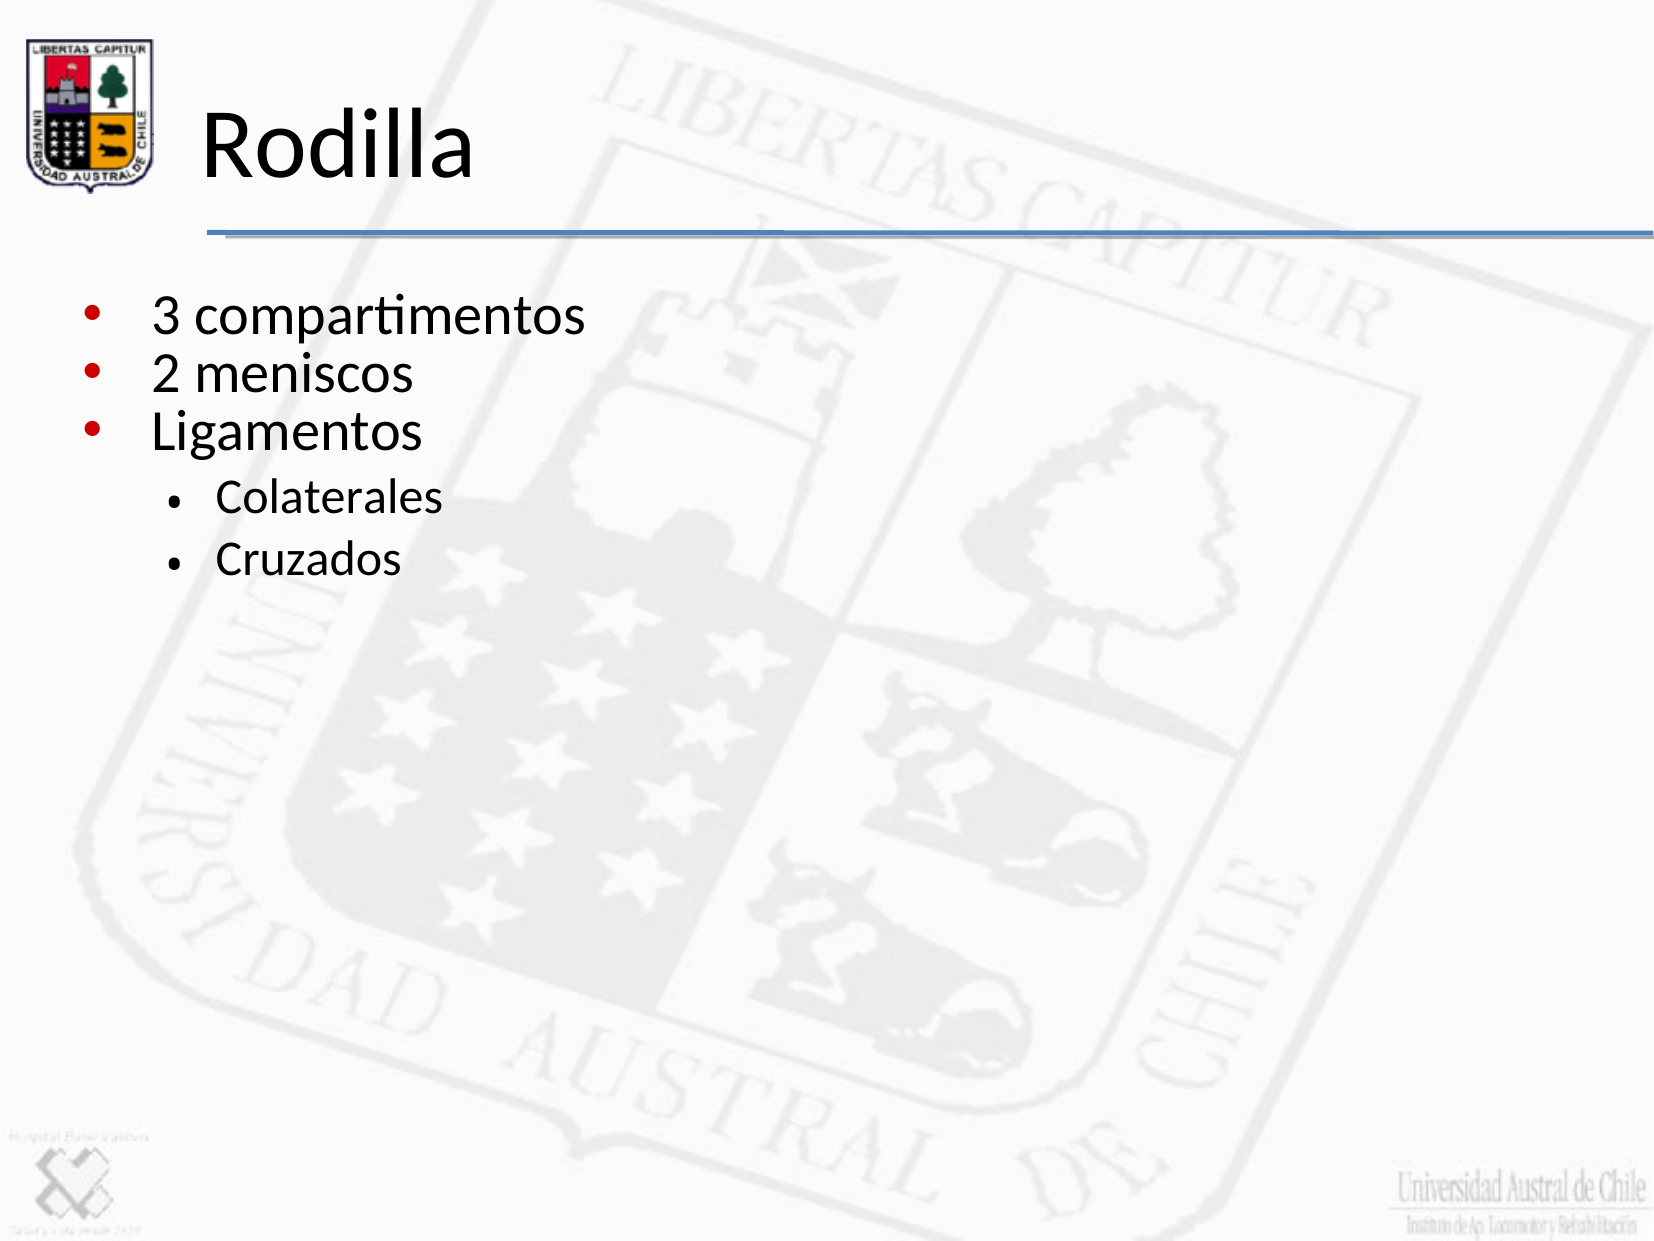

# Rodilla
3 compartimentos
2 meniscos
Ligamentos
Colaterales
Cruzados